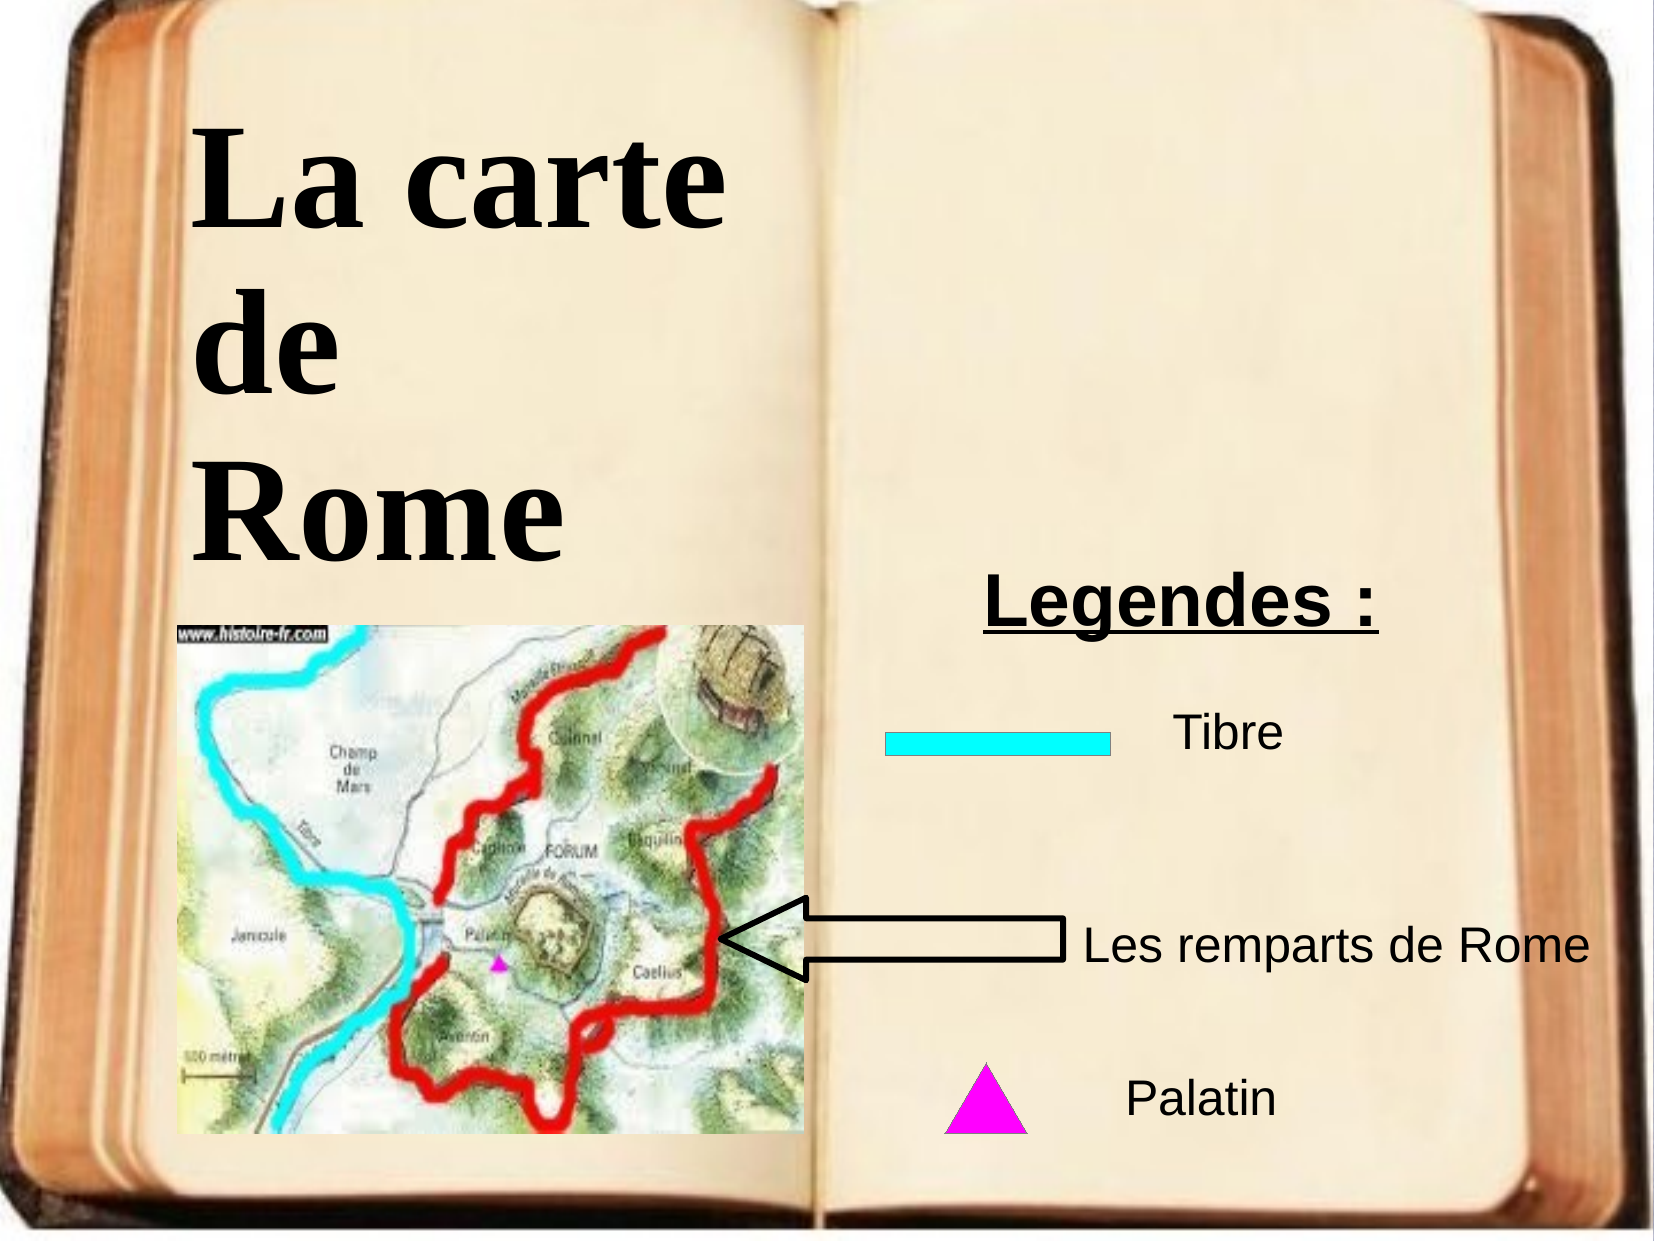

#
La carte
de
Rome
Legendes :
Tibre
Les remparts de Rome
Palatin